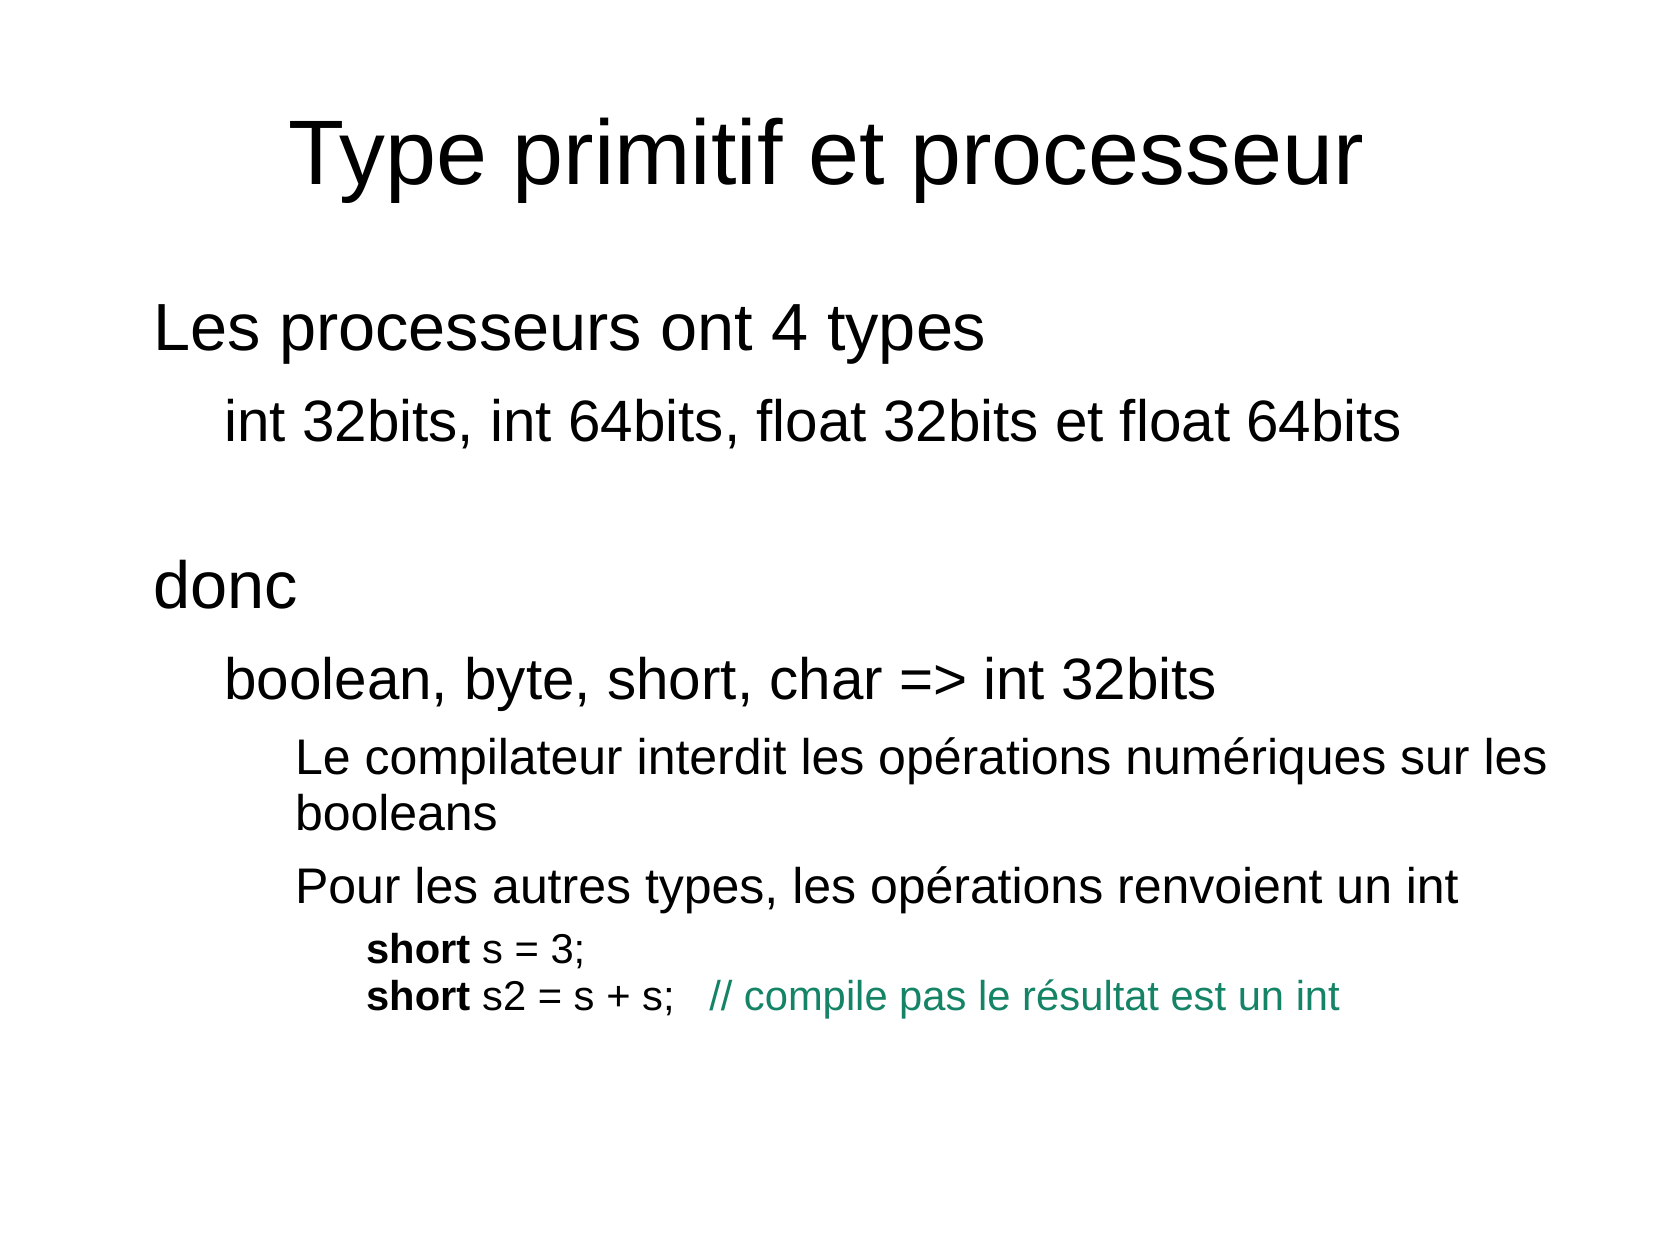

# Type primitif et processeur
Les processeurs ont 4 types
int 32bits, int 64bits, float 32bits et float 64bits
donc
boolean, byte, short, char => int 32bits
Le compilateur interdit les opérations numériques sur les booleans
Pour les autres types, les opérations renvoient un int
short s = 3;
short s2 = s + s; // compile pas le résultat est un int